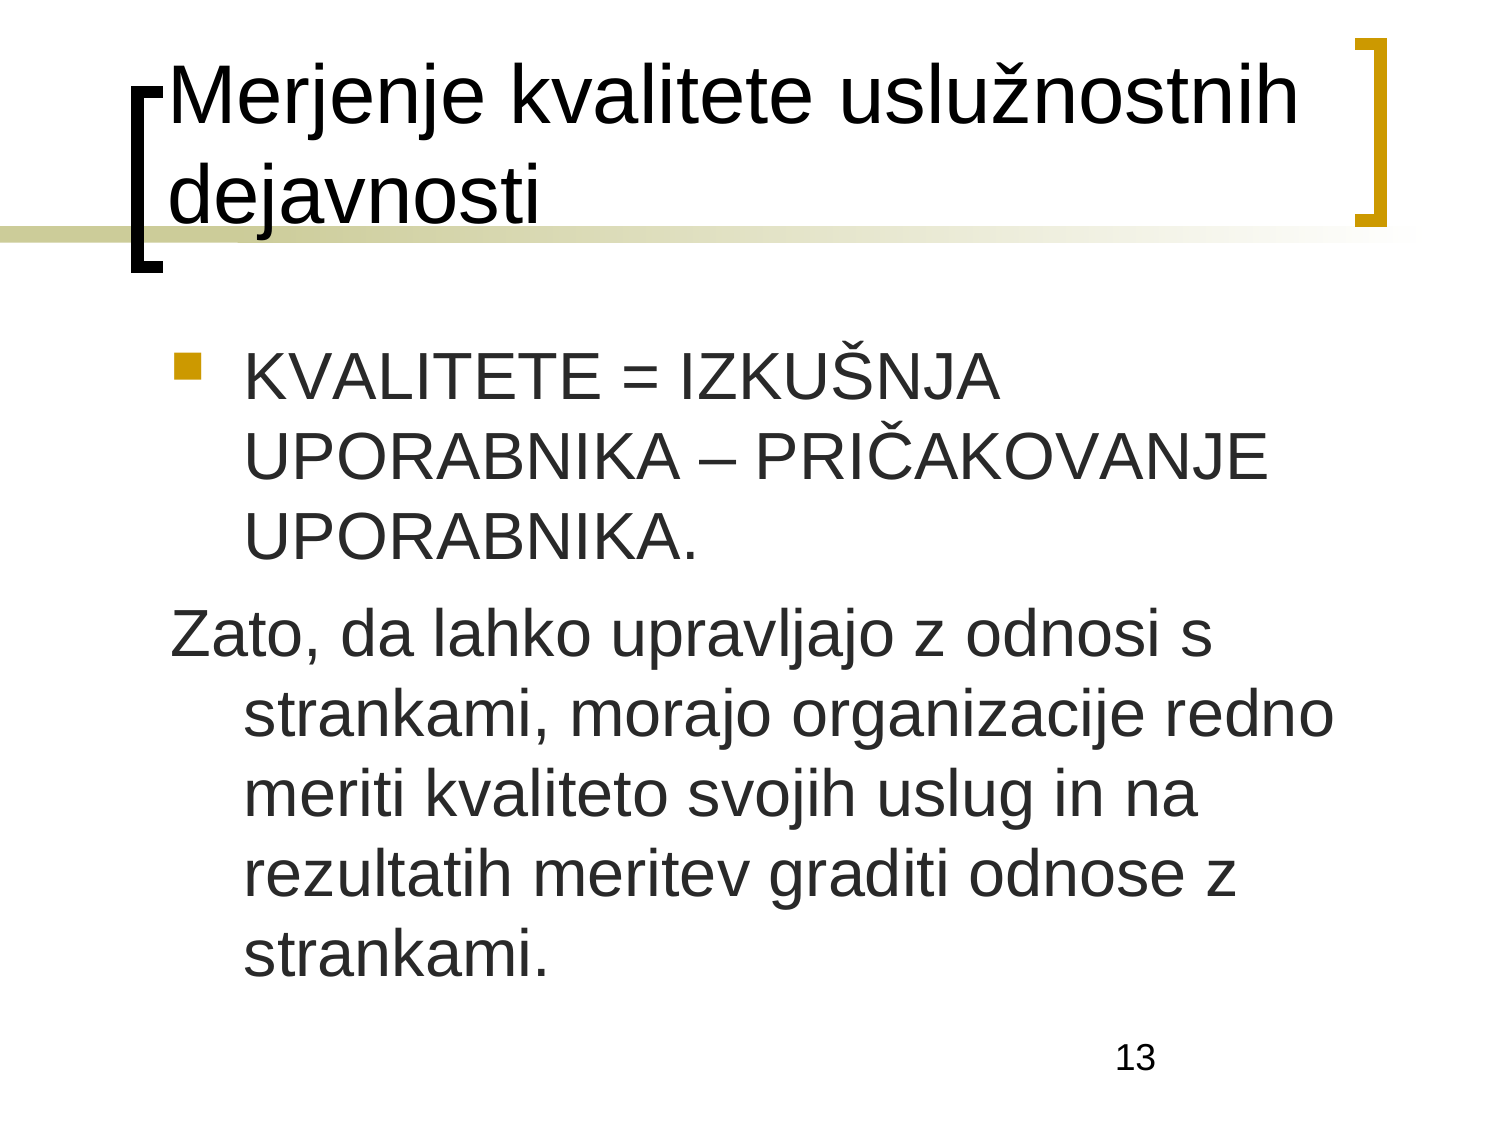

# Merjenje kvalitete uslužnostnih dejavnosti
KVALITETE = IZKUŠNJA UPORABNIKA – PRIČAKOVANJE UPORABNIKA.
Zato, da lahko upravljajo z odnosi s strankami, morajo organizacije redno meriti kvaliteto svojih uslug in na rezultatih meritev graditi odnose z strankami.
13